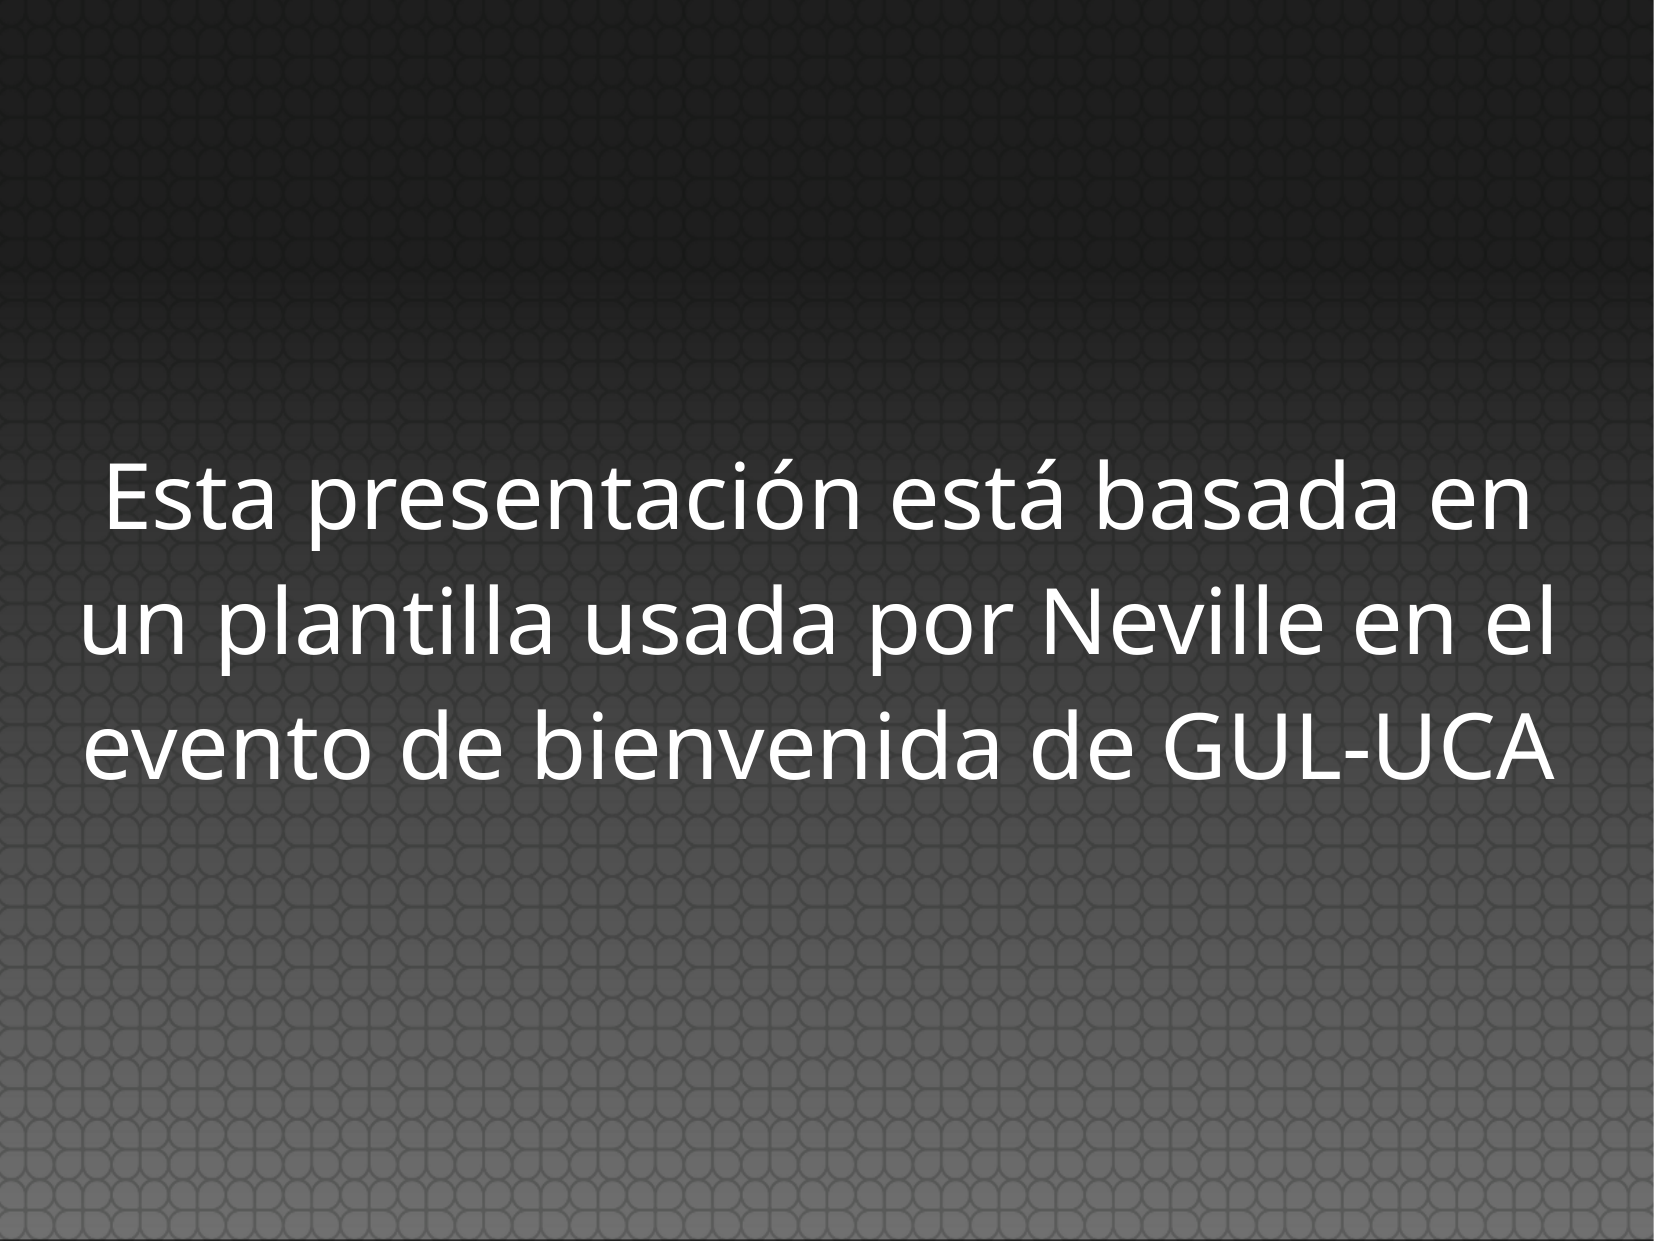

# Esta presentación está basada en un plantilla usada por Neville en el evento de bienvenida de GUL-UCA